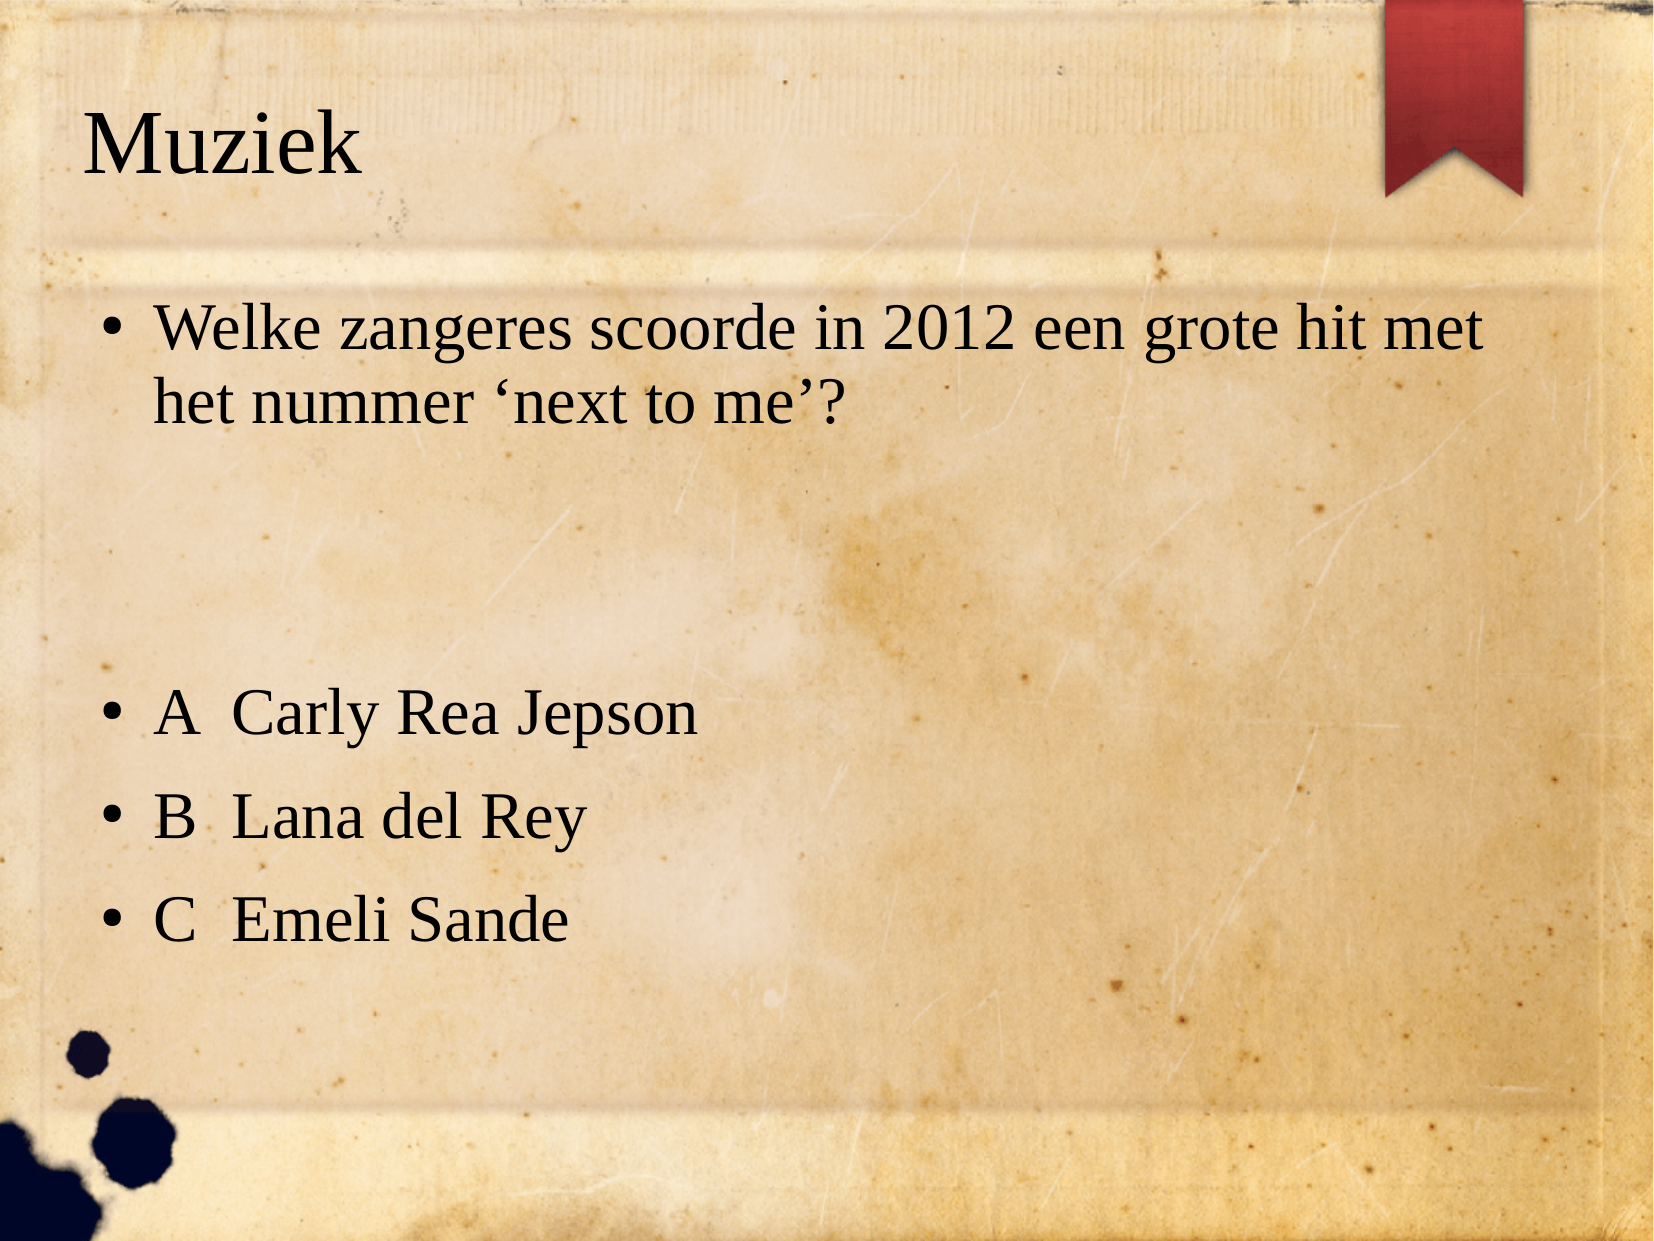

# Muziek
Welke zangeres scoorde in 2012 een grote hit met het nummer ‘next to me’?
A Carly Rea Jepson
B Lana del Rey
C Emeli Sande